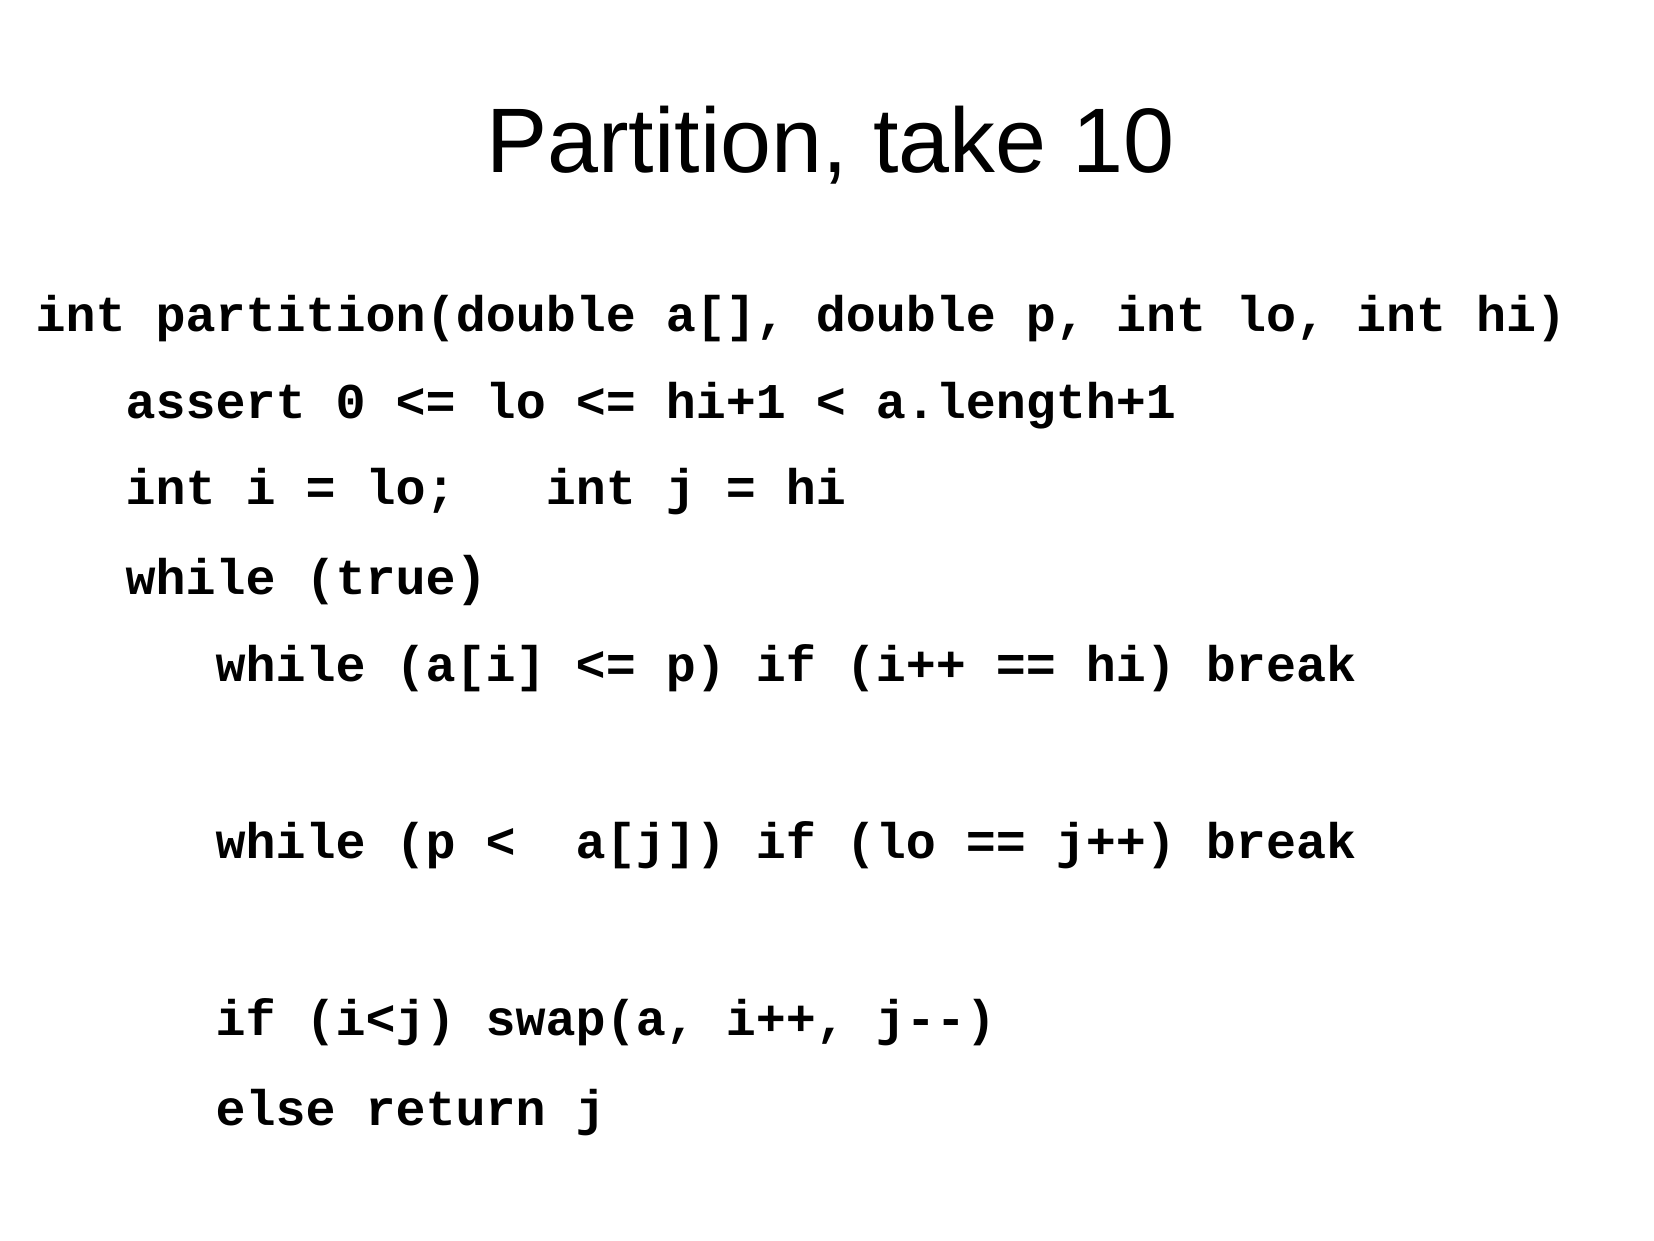

# Partition, take 10
int partition(double a[], double p, int lo, int hi)
 assert 0 <= lo <= hi+1 < a.length+1
 int i = lo; int j = hi
 while (true)
 while (a[i] <= p) if (i++ == hi) break
 while (p < a[j]) if (lo == j++) break
 if (i<j) swap(a, i++, j--)
 else return j